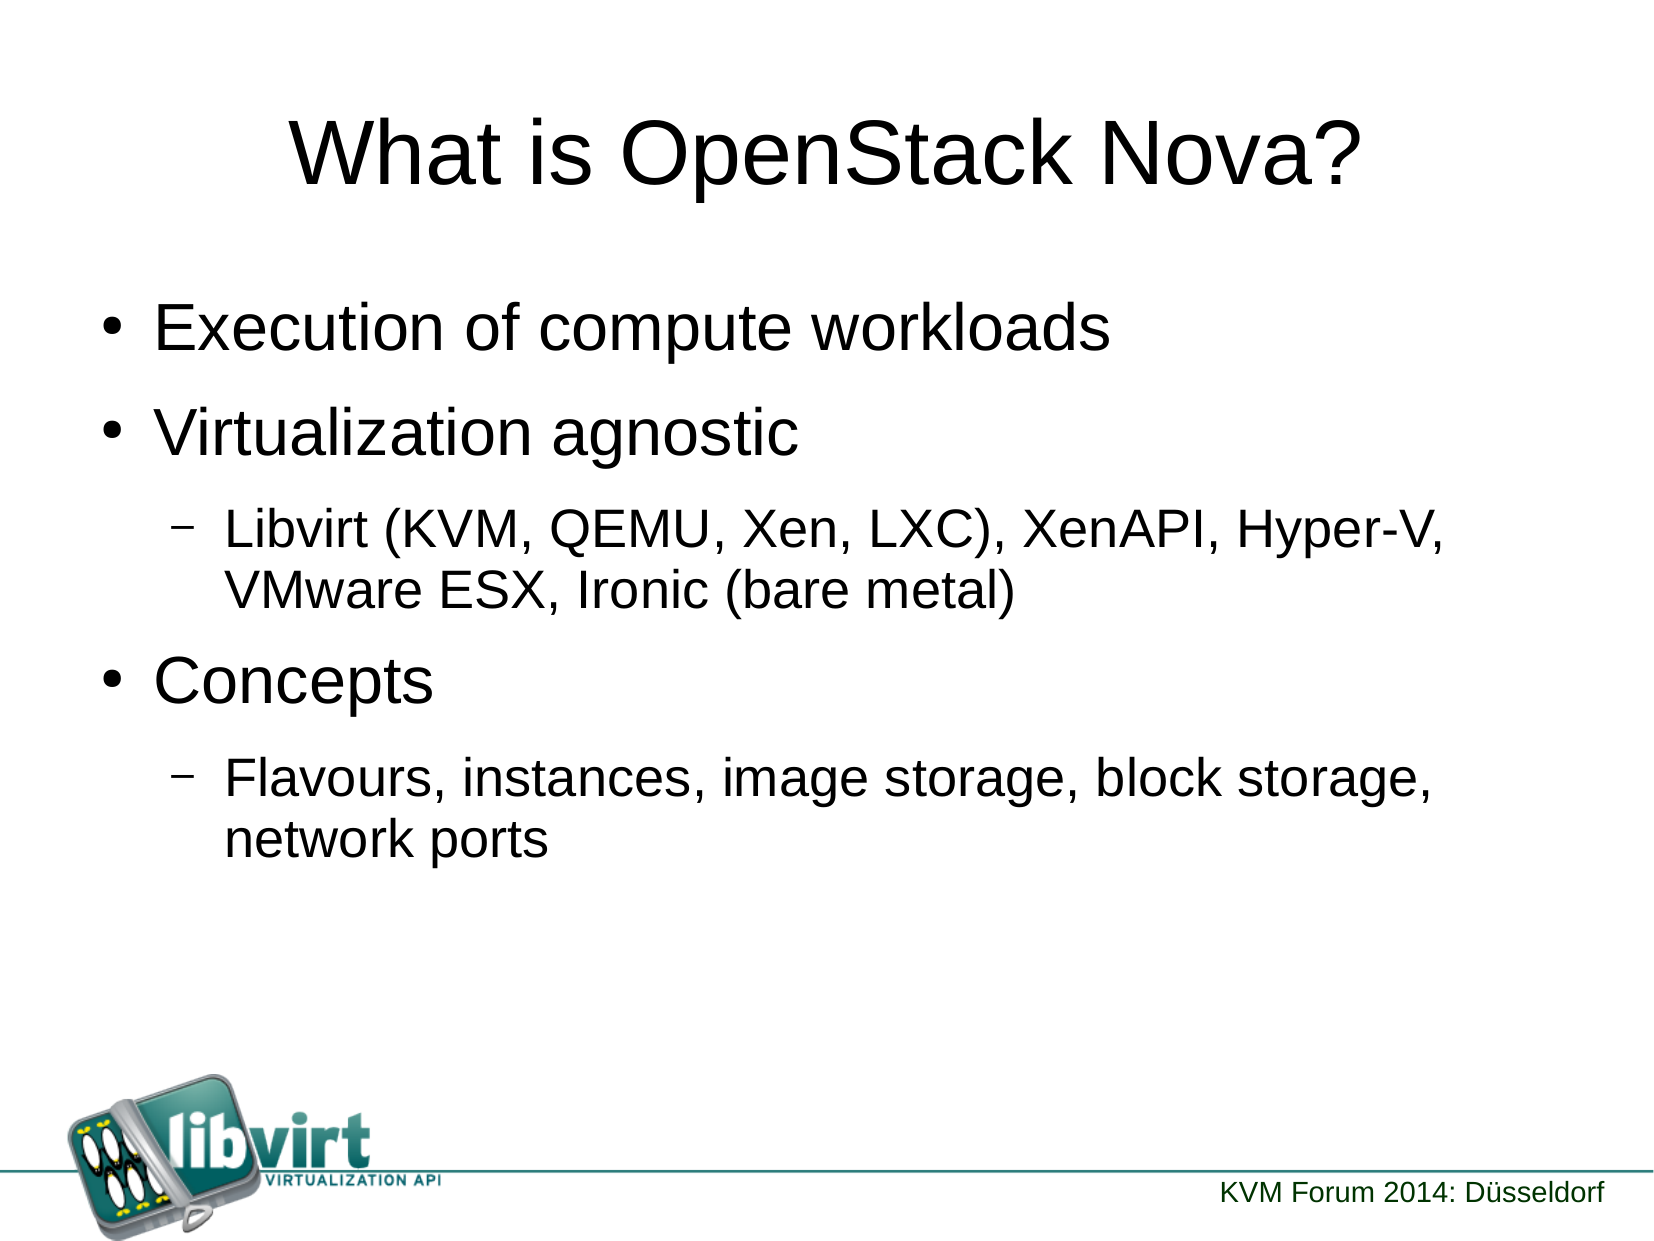

# What is OpenStack Nova?
Execution of compute workloads
Virtualization agnostic
Libvirt (KVM, QEMU, Xen, LXC), XenAPI, Hyper-V, VMware ESX, Ironic (bare metal)
Concepts
Flavours, instances, image storage, block storage, network ports